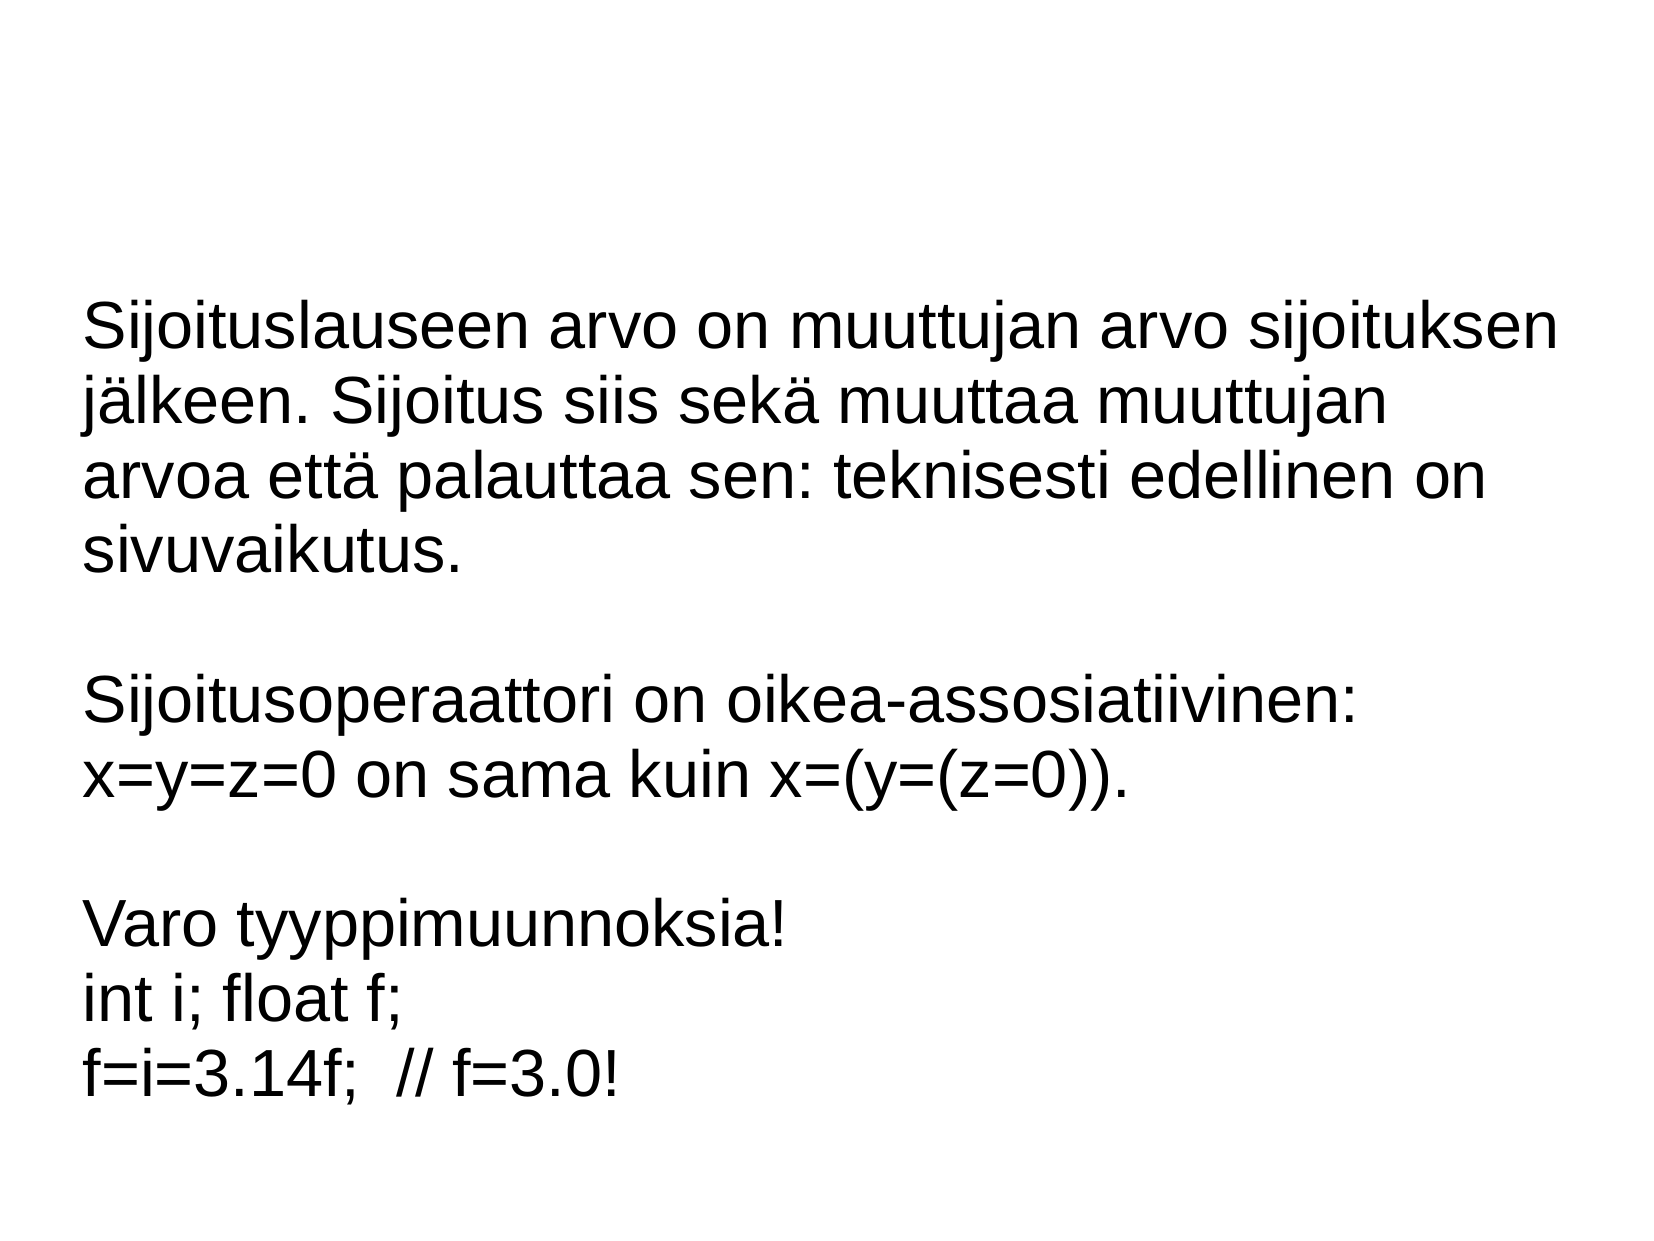

Sijoituslauseen arvo on muuttujan arvo sijoituksen jälkeen. Sijoitus siis sekä muuttaa muuttujan arvoa että palauttaa sen: teknisesti edellinen on sivuvaikutus.
Sijoitusoperaattori on oikea-assosiatiivinen:
x=y=z=0 on sama kuin x=(y=(z=0)).
Varo tyyppimuunnoksia!
int i; float f;
f=i=3.14f; // f=3.0!